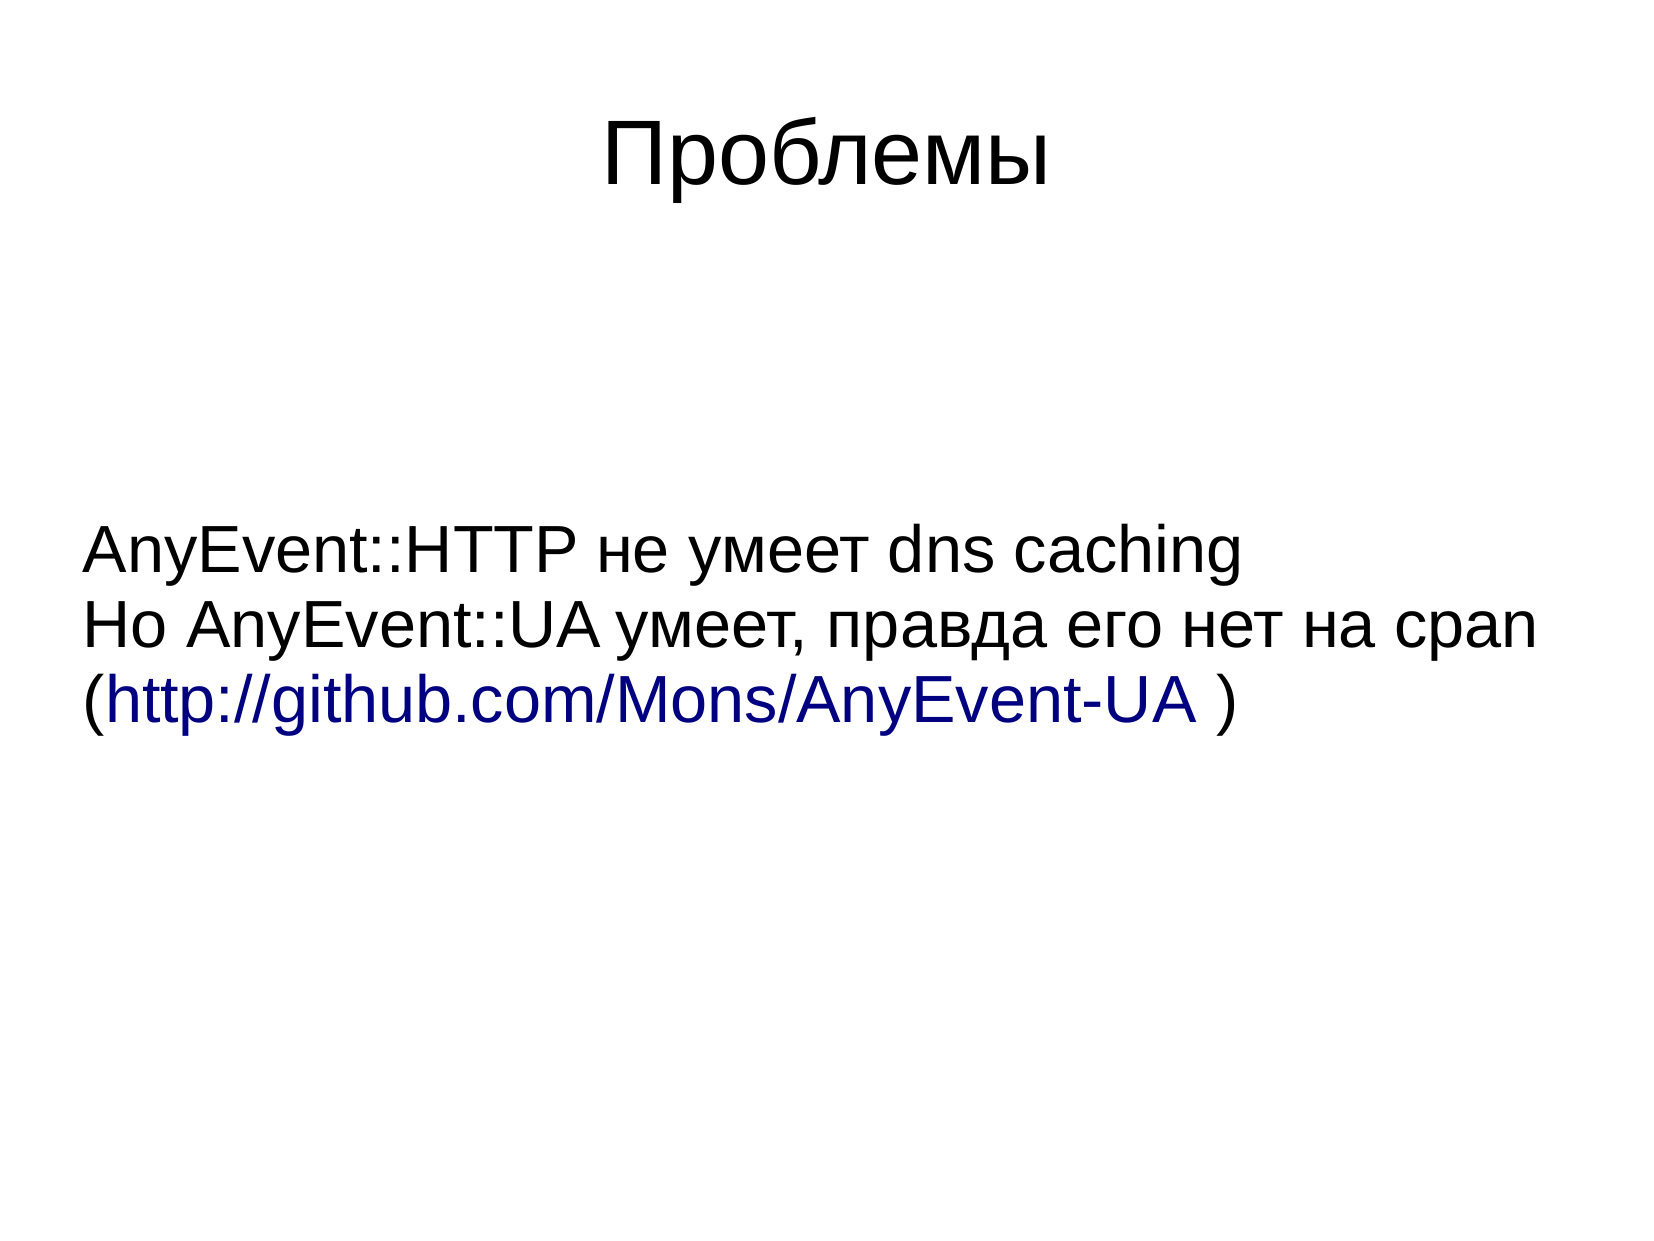

# Проблемы
AnyEvent::HTTP не умеет dns caching
Но AnyEvent::UA умеет, правда его нет на cpan
(http://github.com/Mons/AnyEvent-UA )